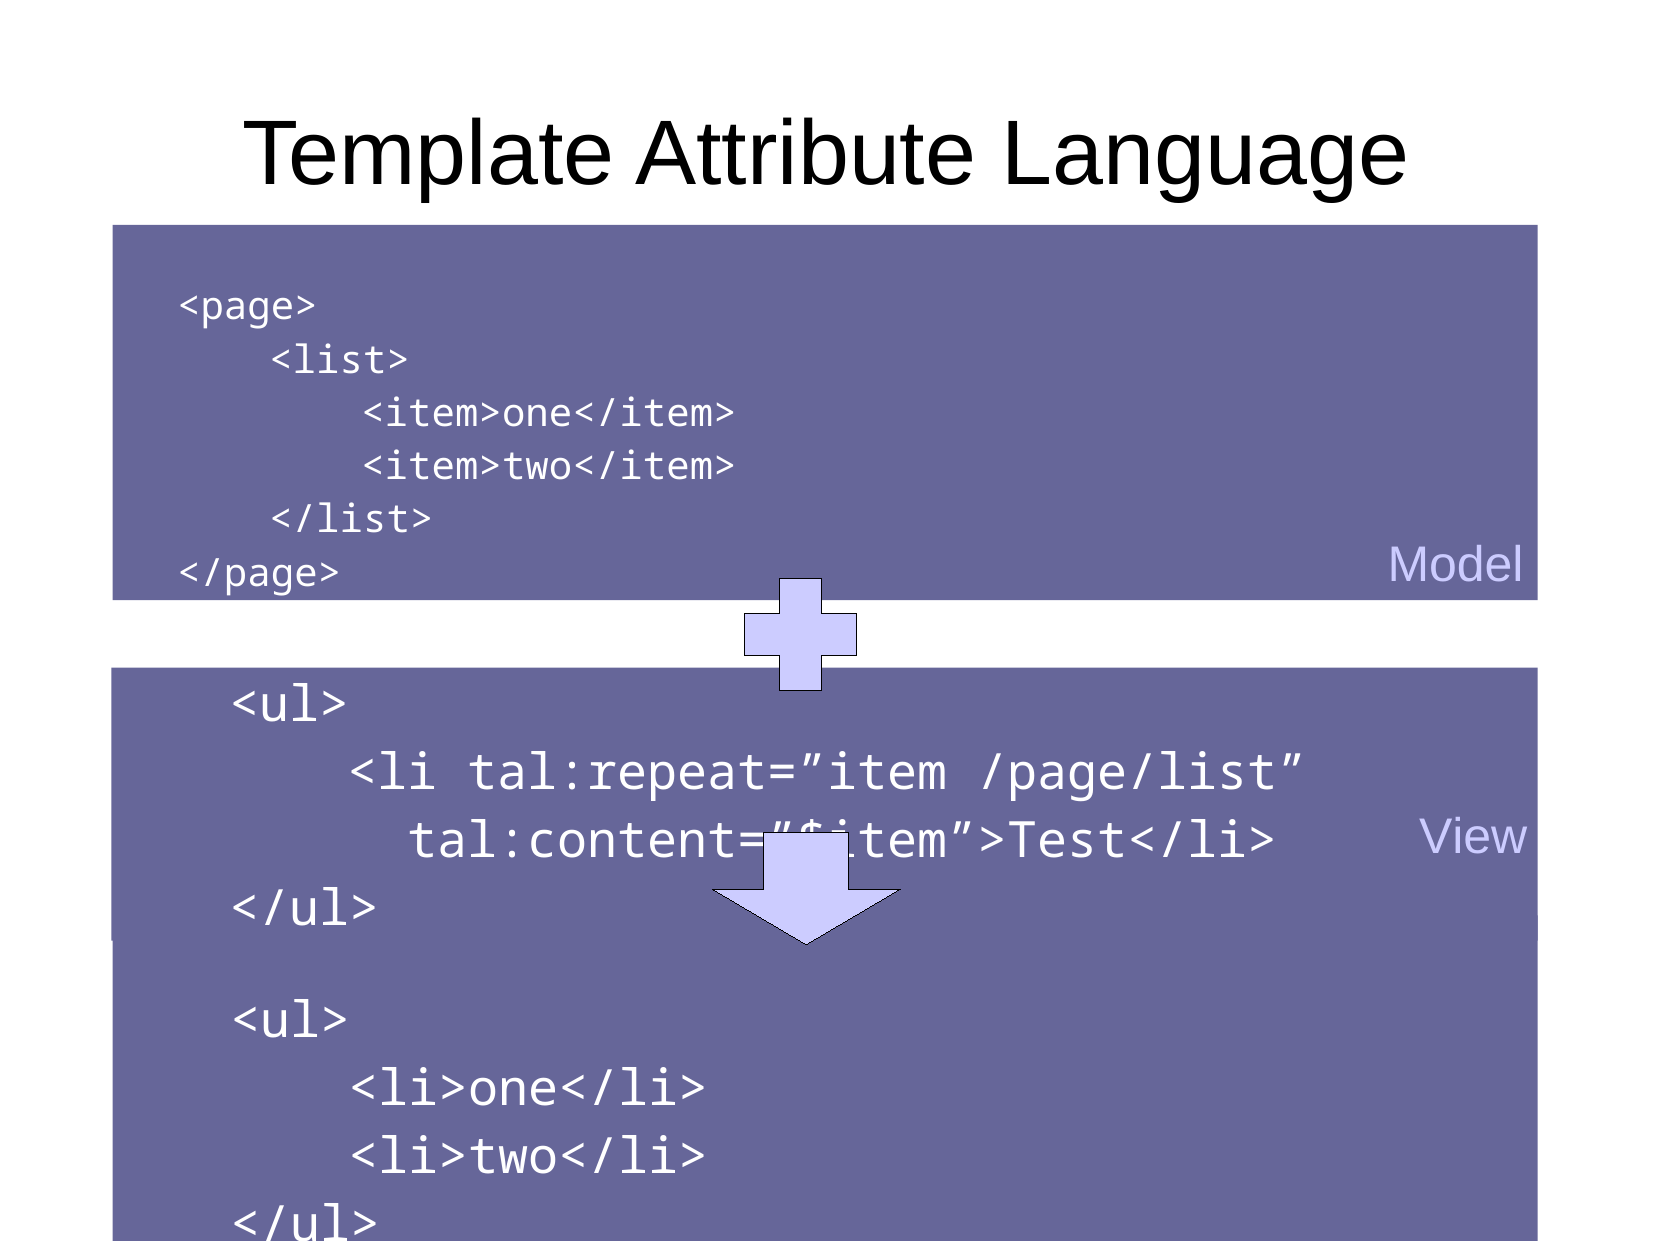

# Template Attribute Language
<page>
	<list>
		<item>one</item>
		<item>two</item>
	</list>
</page>
Model
	<ul>
		<li tal:repeat=”item /page/list”
		 tal:content=”$item”>Test</li>
	</ul>
View
	<ul>
		<li>one</li>
		<li>two</li>
	</ul>